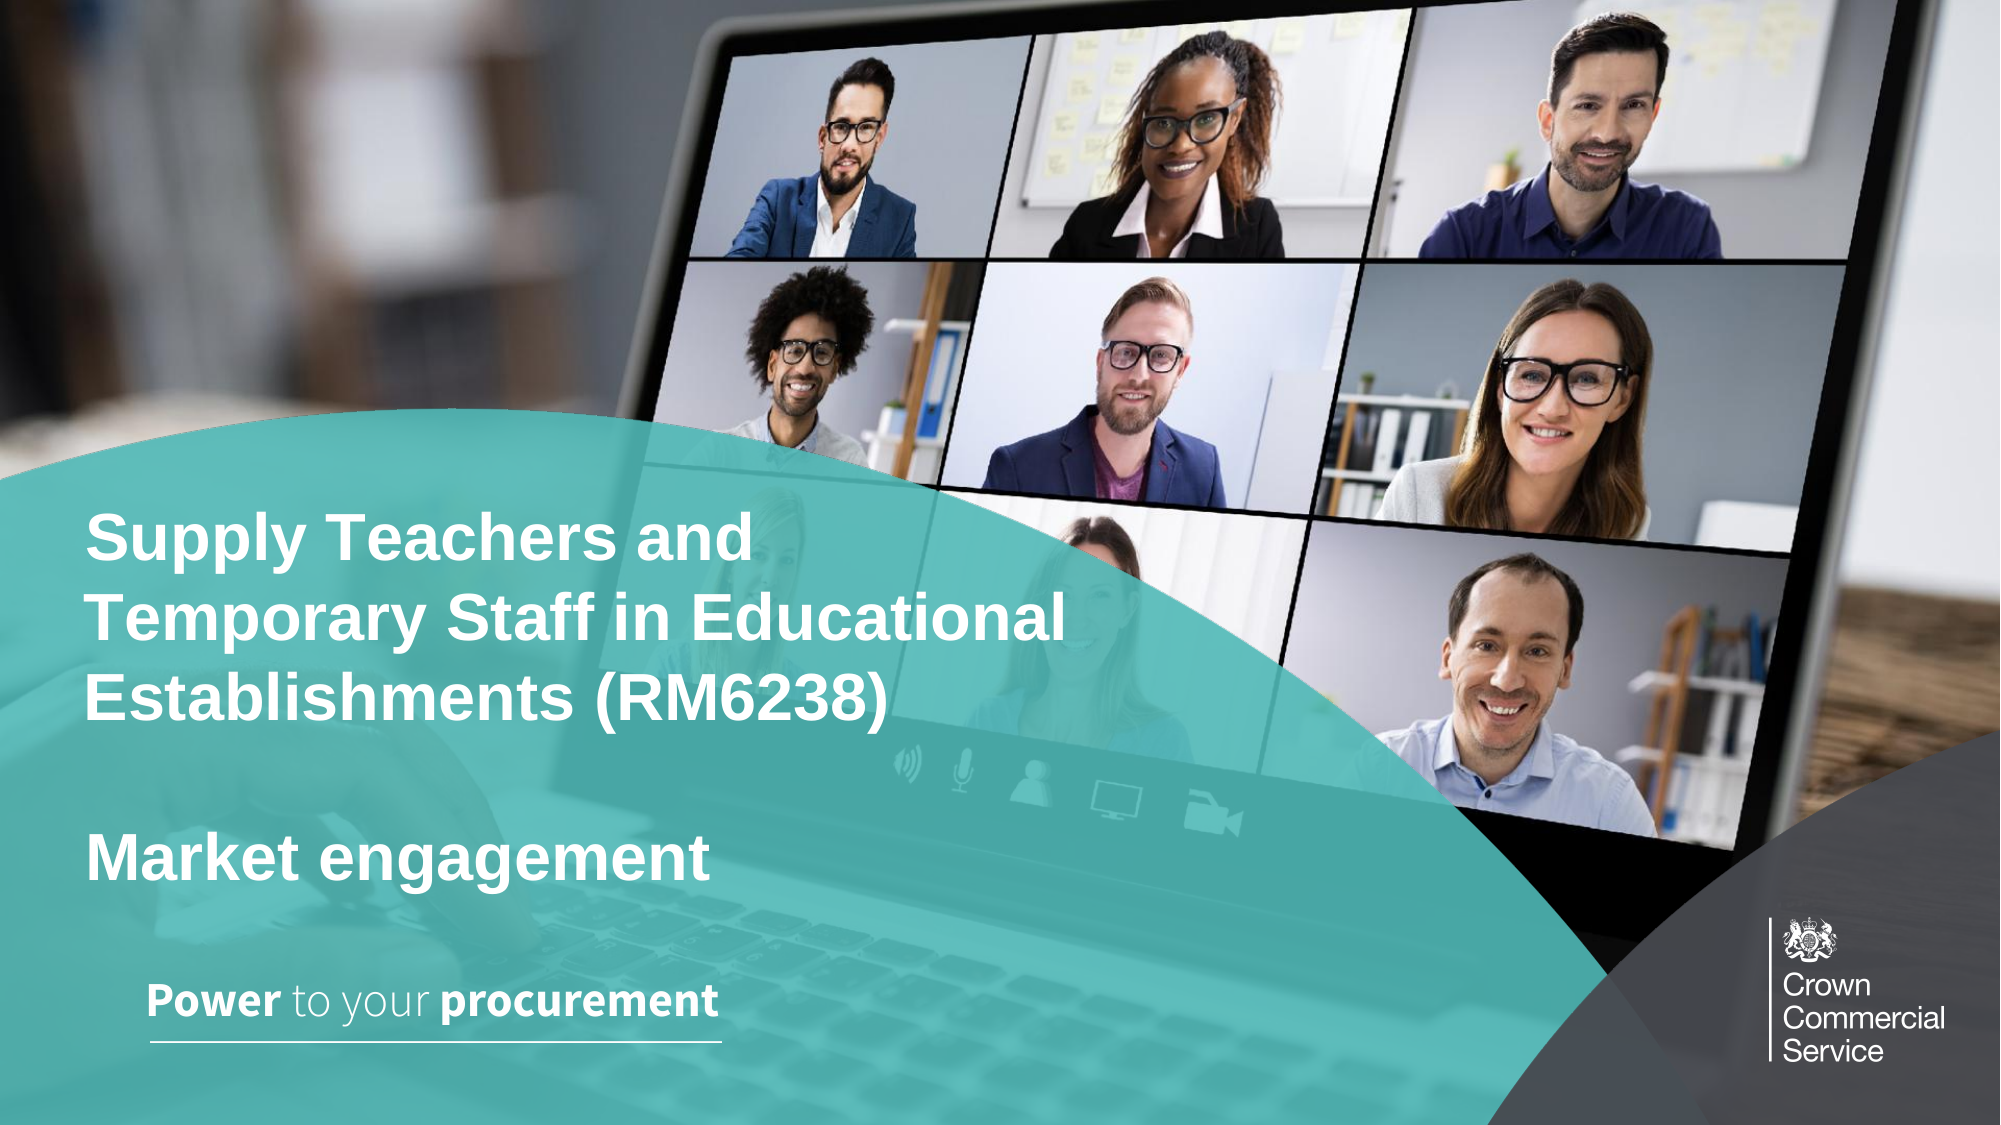

Supply Teachers and Temporary Staff in Educational Establishments (RM6238)
Market engagement
# Welcome to CCS